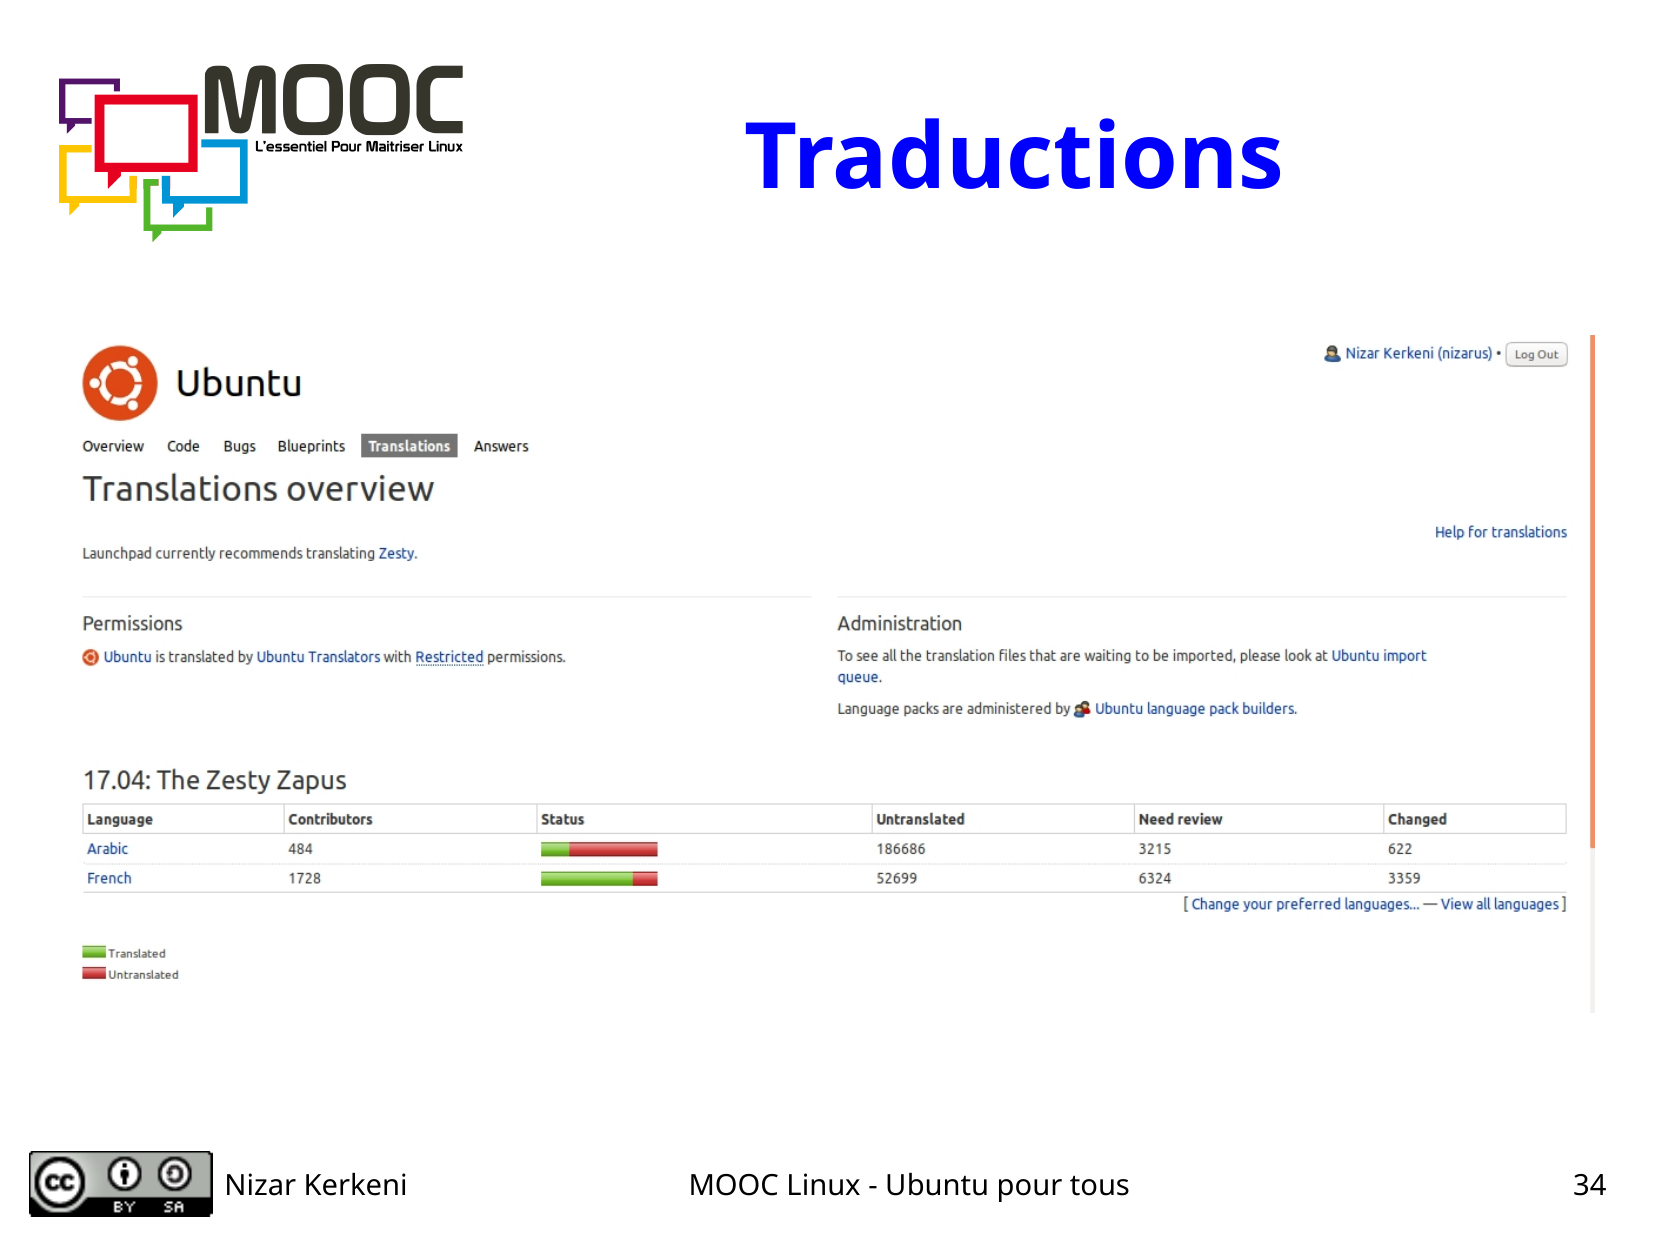

# Traductions
MOOC Linux - Ubuntu pour tous
34